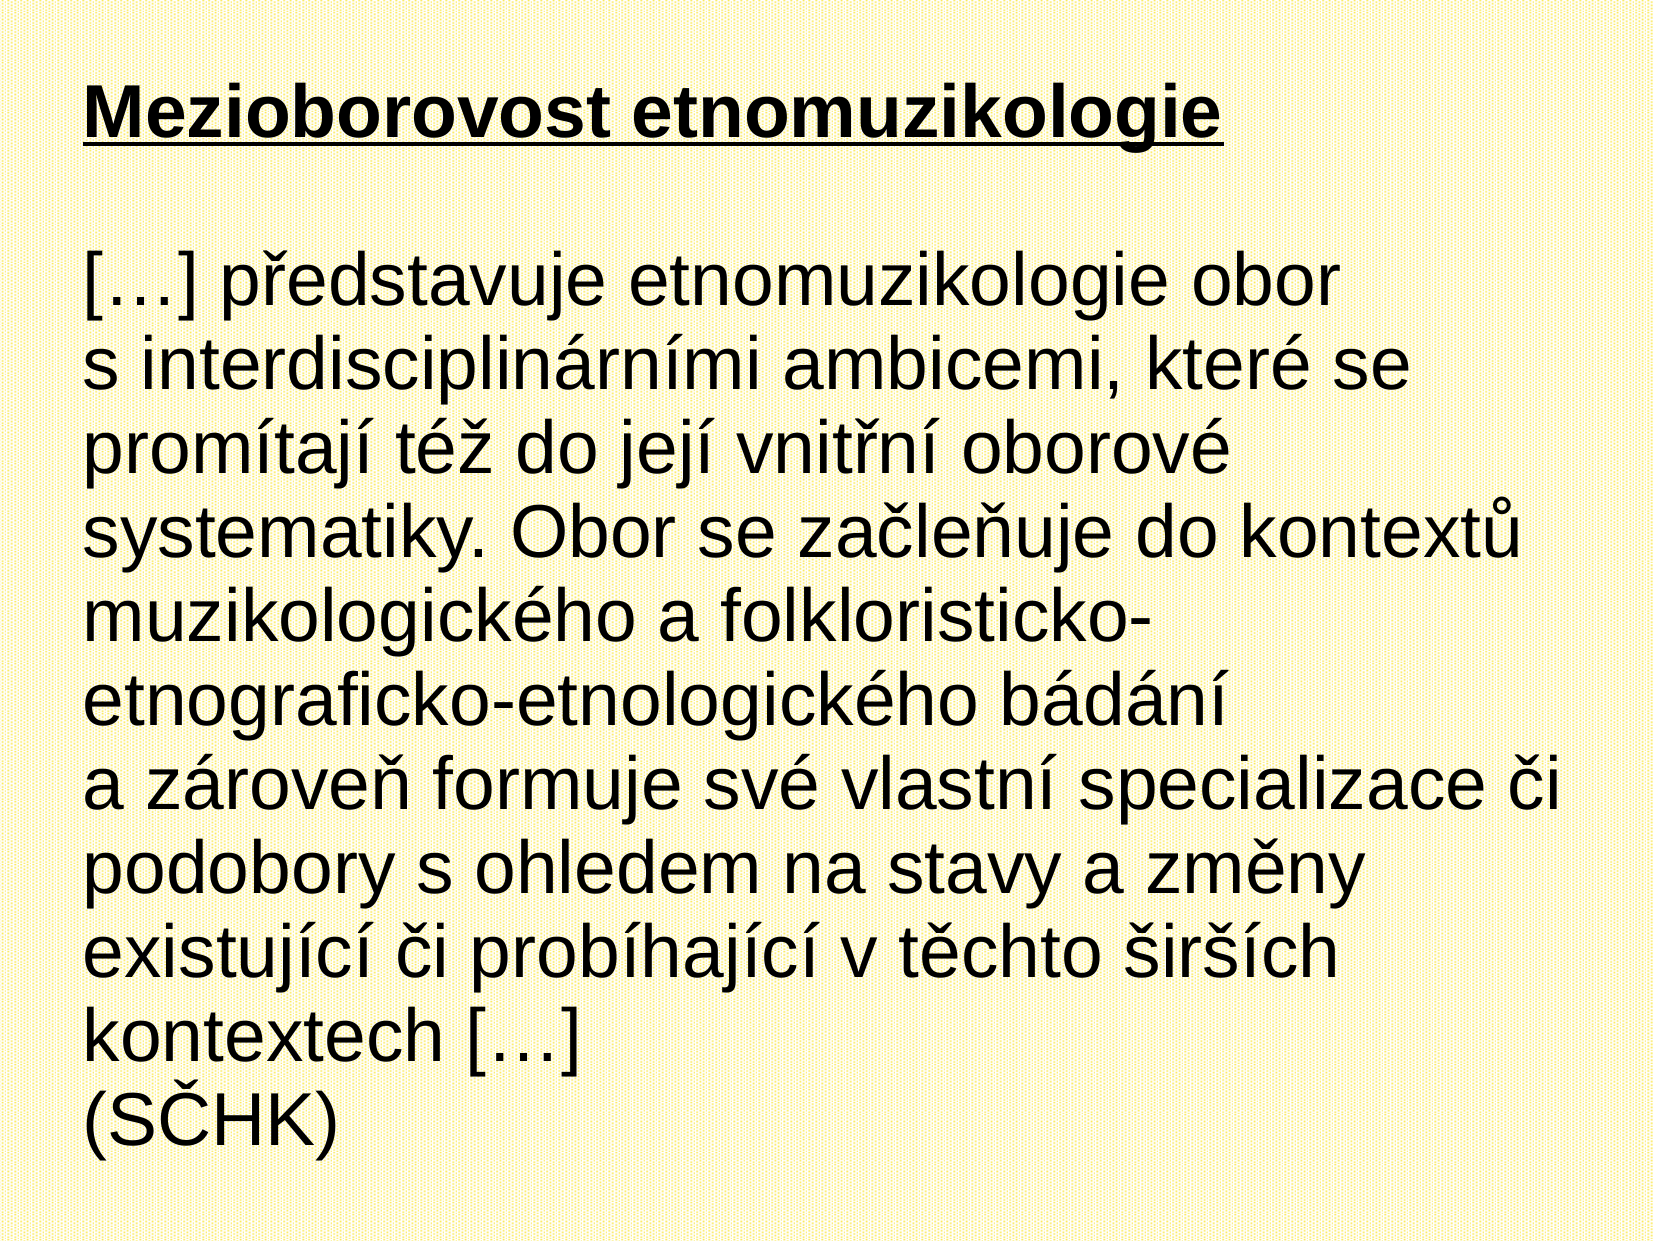

# Mezioborovost etnomuzikologie […] představuje etnomuzikologie obor s interdisciplinárními ambicemi, které se promítají též do její vnitřní oborové systematiky. Obor se začleňuje do kontextů muzikologického a folkloristicko-etnograficko-etnologického bádání a zároveň formuje své vlastní specializace či podobory s ohledem na stavy a změny existující či probíhající v těchto širších kontextech […] (SČHK)